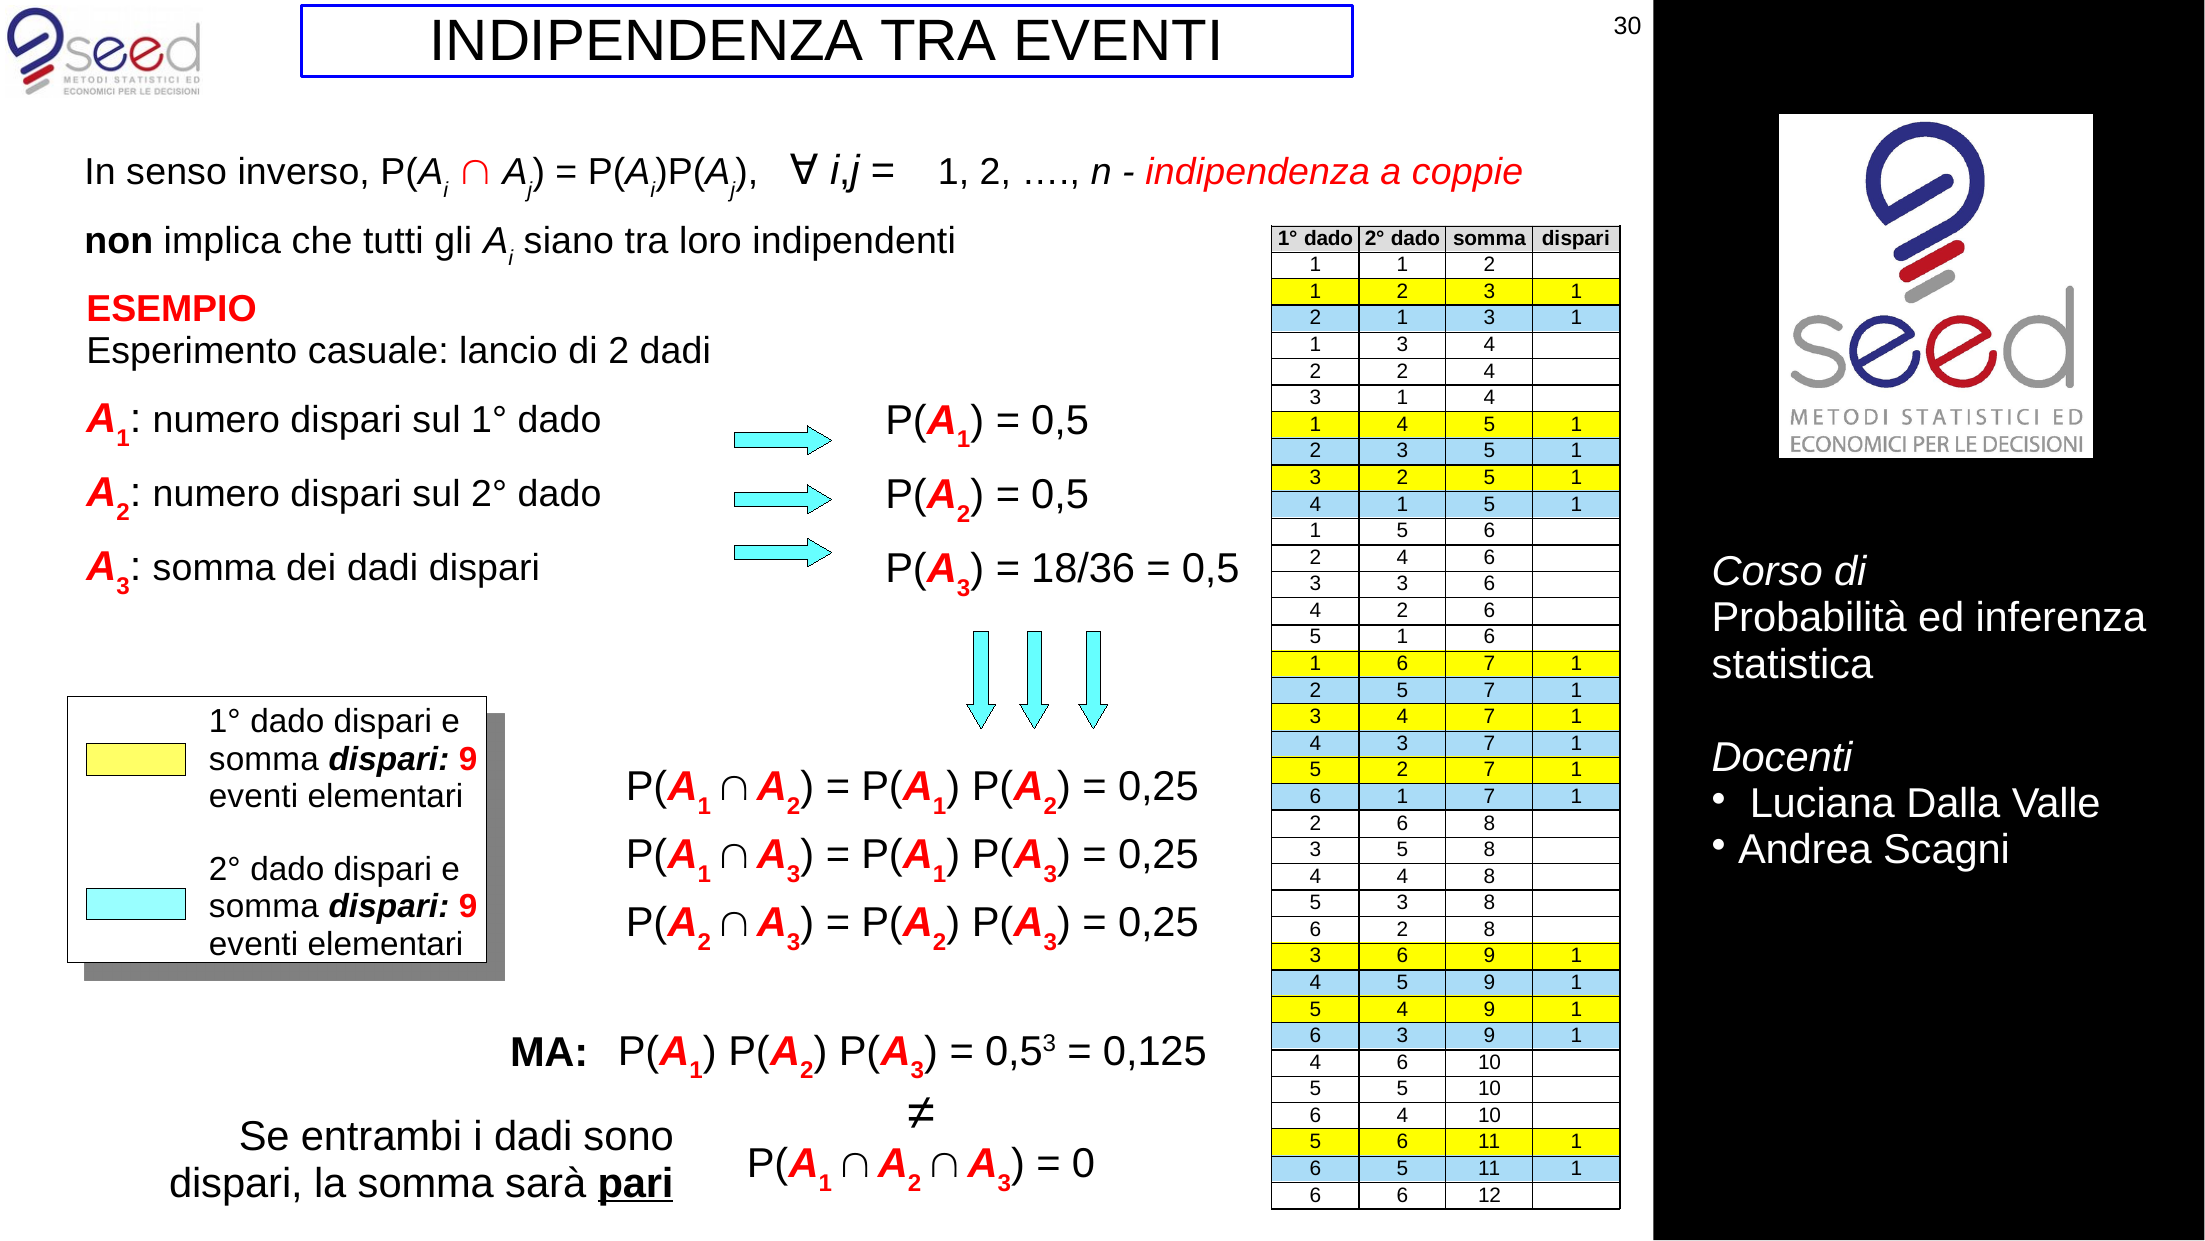

INDIPENDENZA TRA EVENTI
In senso inverso, P(Ai ∩ Aj) = P(Ai)P(Aj), ∀ i,j = 1, 2, …., n - indipendenza a coppie
non implica che tutti gli Ai siano tra loro indipendenti
P(A1) = 0,5
P(A2) = 0,5
P(A3) = 18/36 = 0,5
1° dado dispari e somma dispari: 9 eventi elementari
2° dado dispari e somma dispari: 9 eventi elementari
ESEMPIO
Esperimento casuale: lancio di 2 dadi
A1: numero dispari sul 1° dado
A2: numero dispari sul 2° dado
A3: somma dei dadi dispari
P(A1 ∩ A2) = P(A1) P(A2) = 0,25
P(A1 ∩ A3) = P(A1) P(A3) = 0,25
P(A2 ∩ A3) = P(A2) P(A3) = 0,25
1° dado dispari e somma pari: 9 eventi elementari
1° dado dispari e somma dispari: 9 eventi elementari
P(A1) P(A2) P(A3) = 0,53 = 0,125
≠
P(A1 ∩ A2 ∩ A3) = 0
MA:
Se entrambi i dadi sono dispari, la somma sarà pari